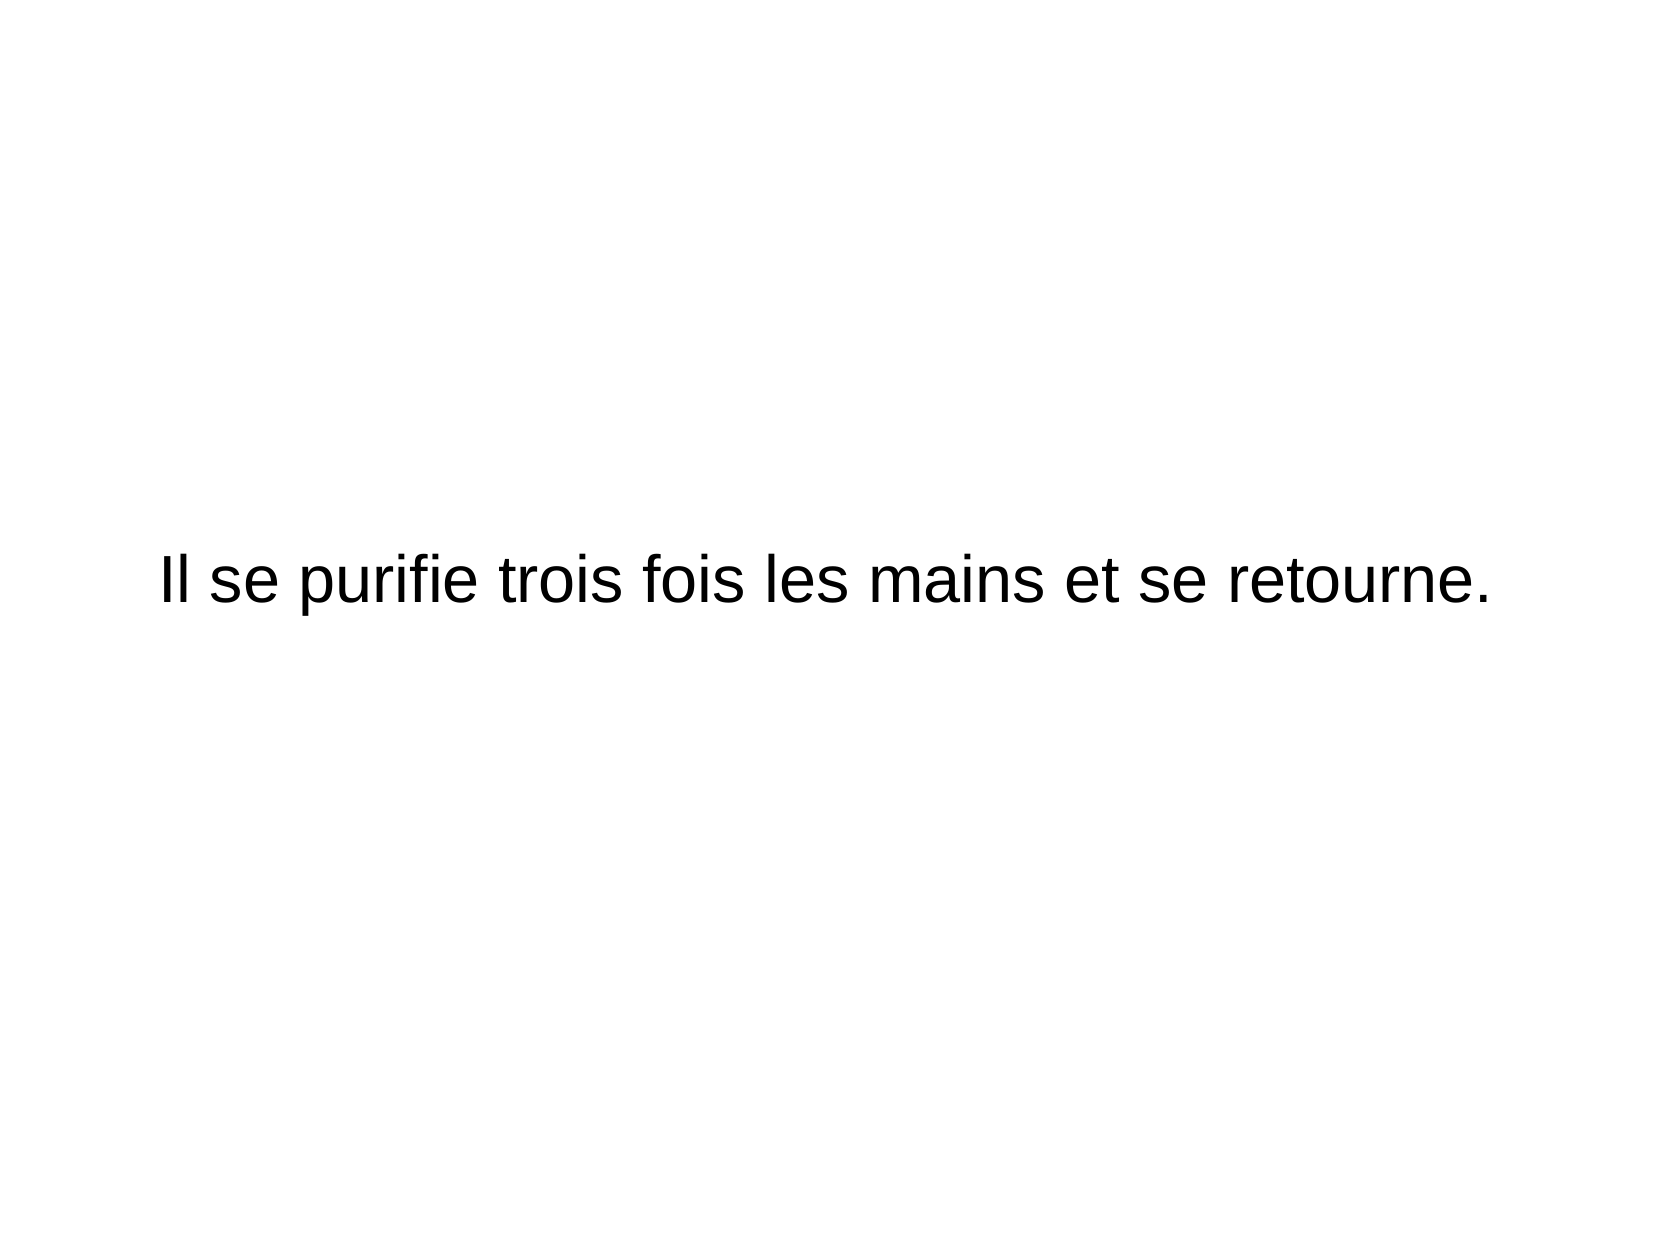

# Il se purifie trois fois les mains et se retourne.